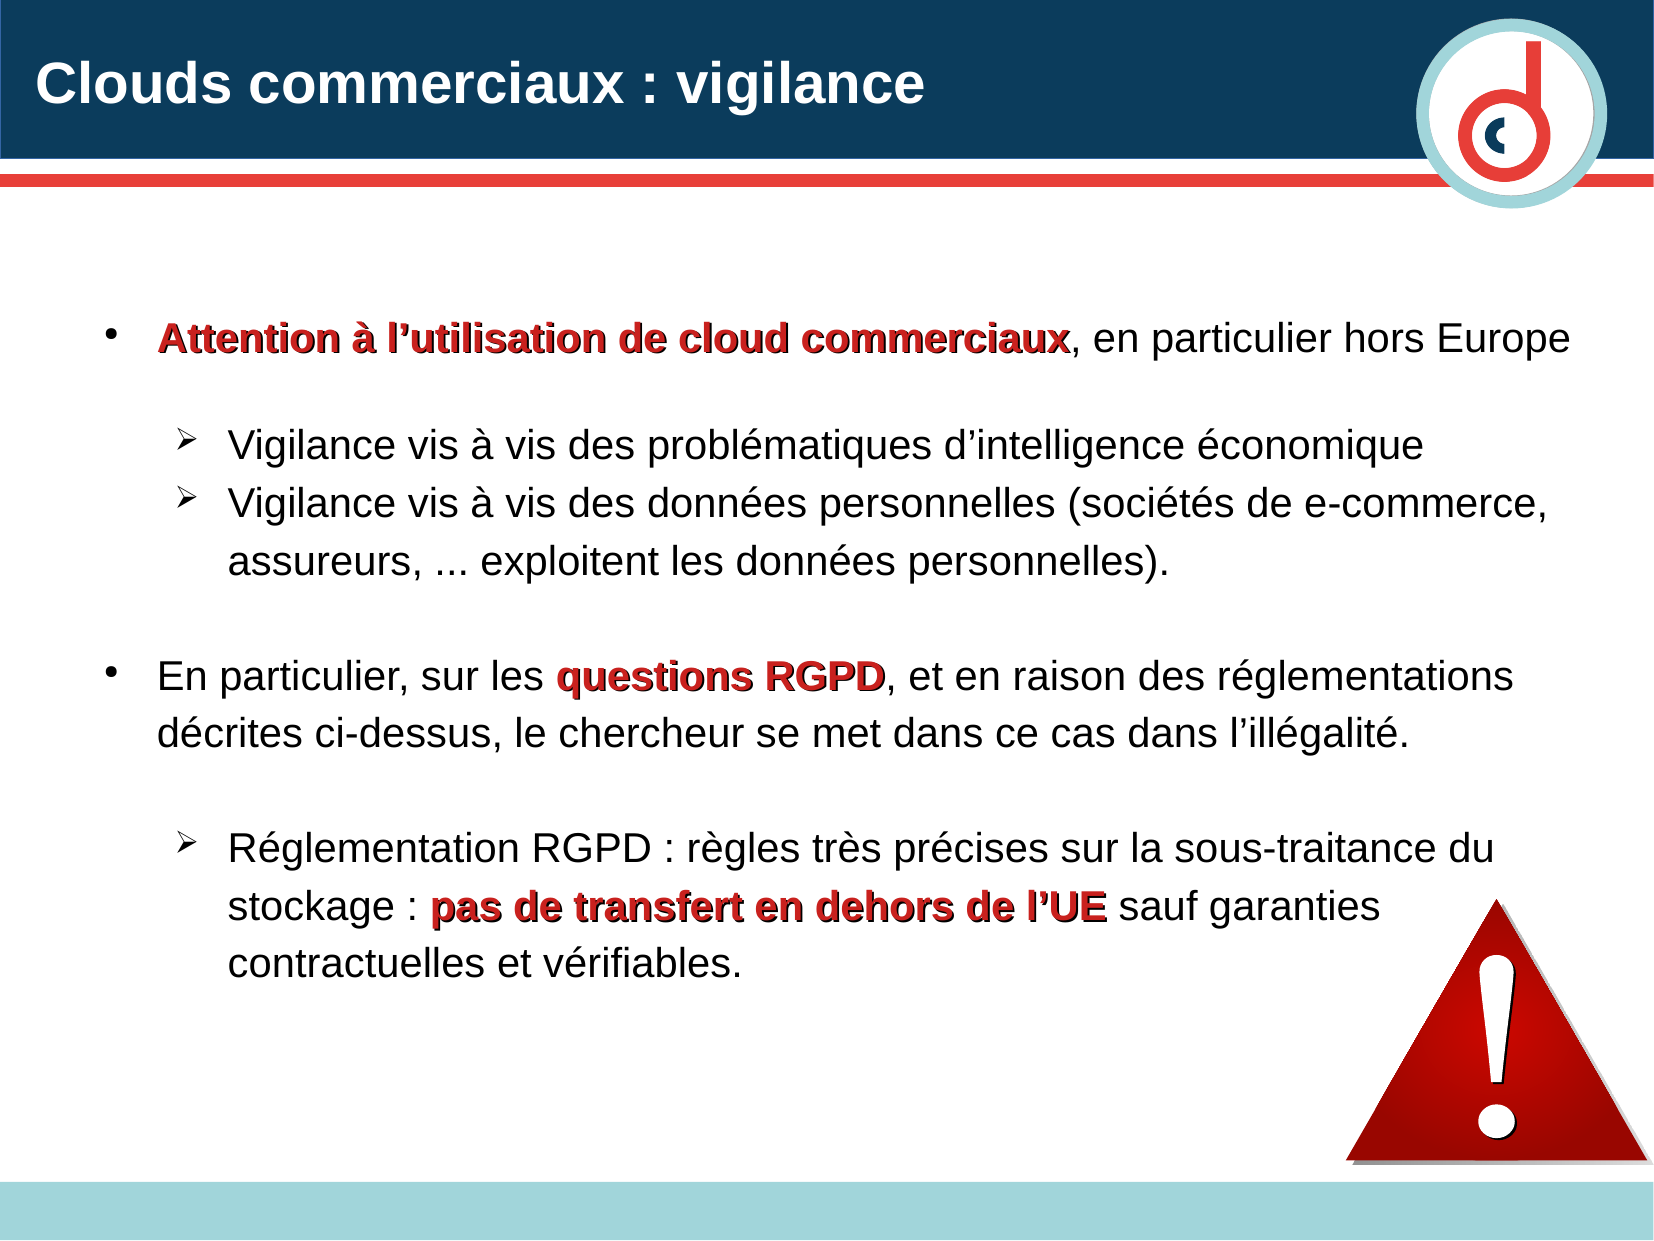

# Clouds commerciaux : vigilance
Attention à l’utilisation de cloud commerciaux, en particulier hors Europe
Vigilance vis à vis des problématiques d’intelligence économique
Vigilance vis à vis des données personnelles (sociétés de e-commerce, assureurs, ... exploitent les données personnelles).
En particulier, sur les questions RGPD, et en raison des réglementations décrites ci-dessus, le chercheur se met dans ce cas dans l’illégalité.
Réglementation RGPD : règles très précises sur la sous-traitance du stockage : pas de transfert en dehors de l’UE sauf garanties contractuelles et vérifiables.